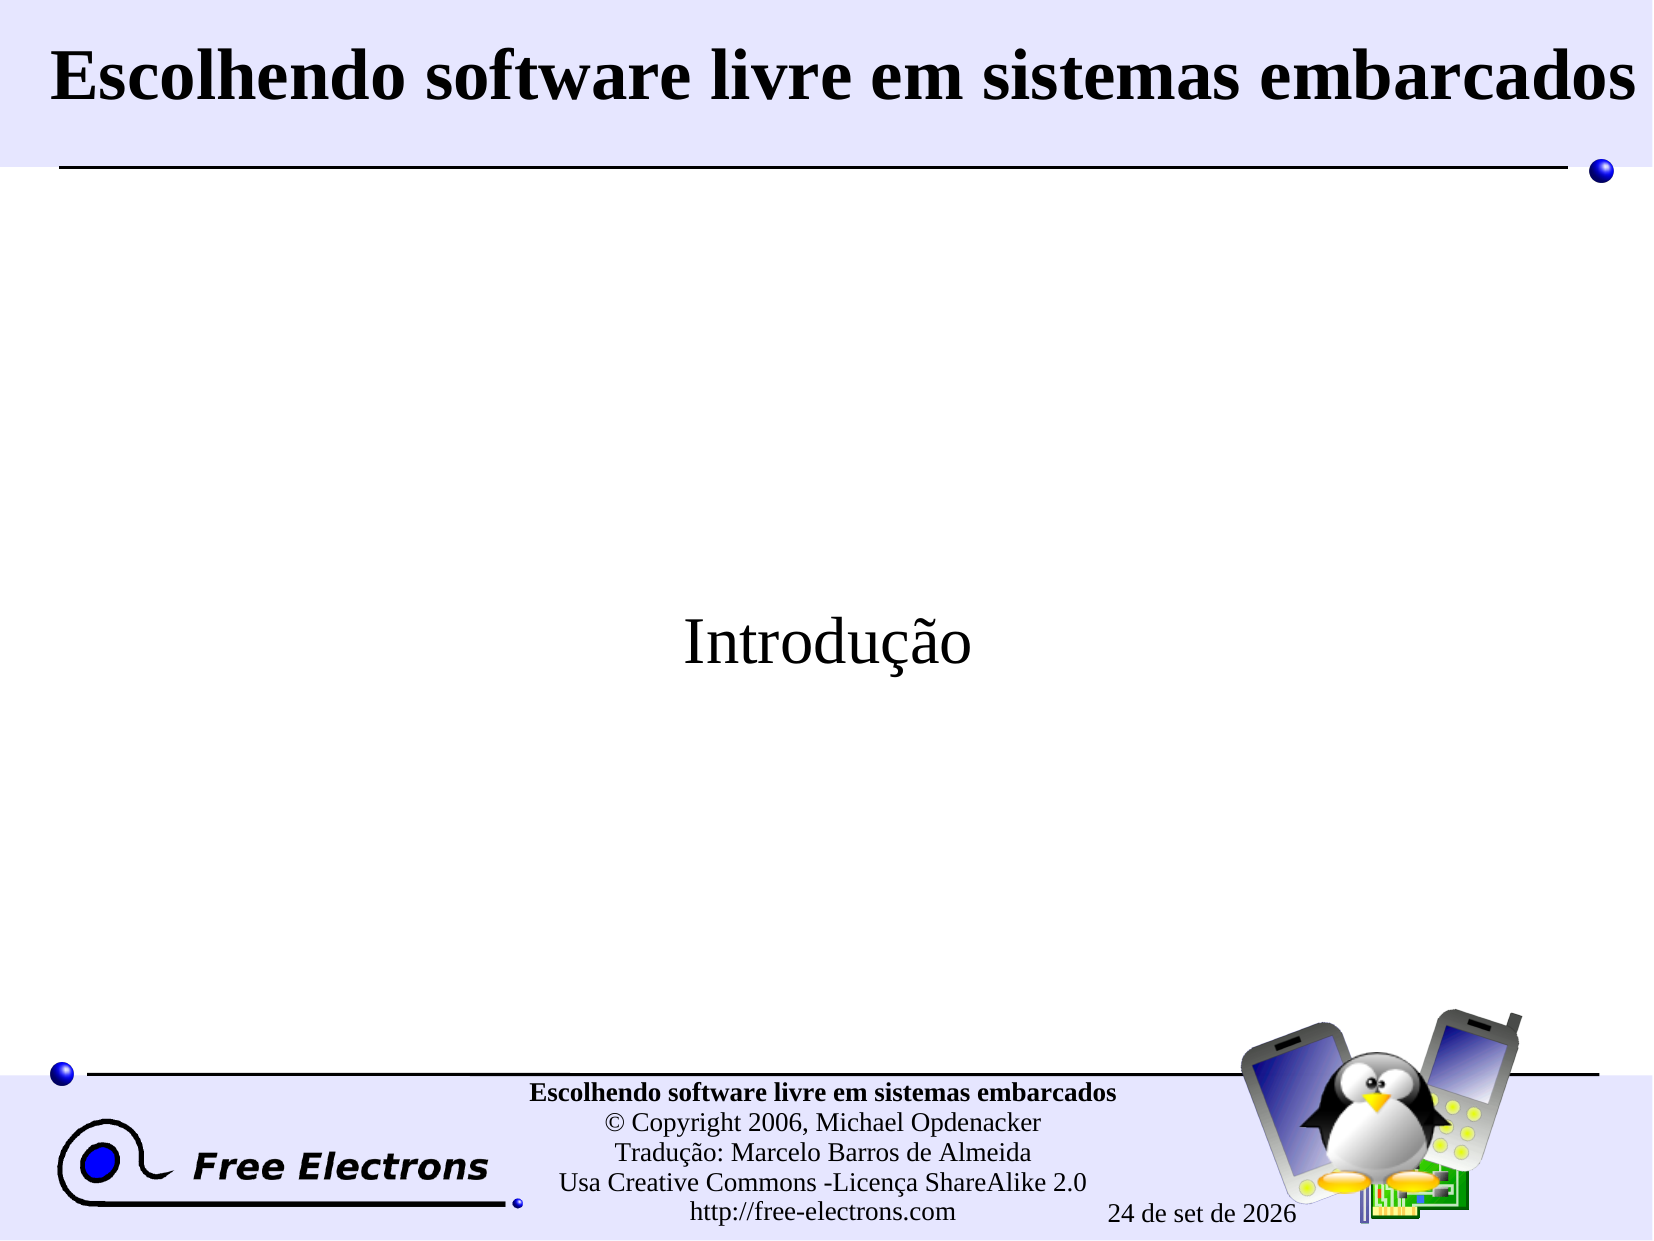

Escolhendo software livre em sistemas embarcados
# Introdução